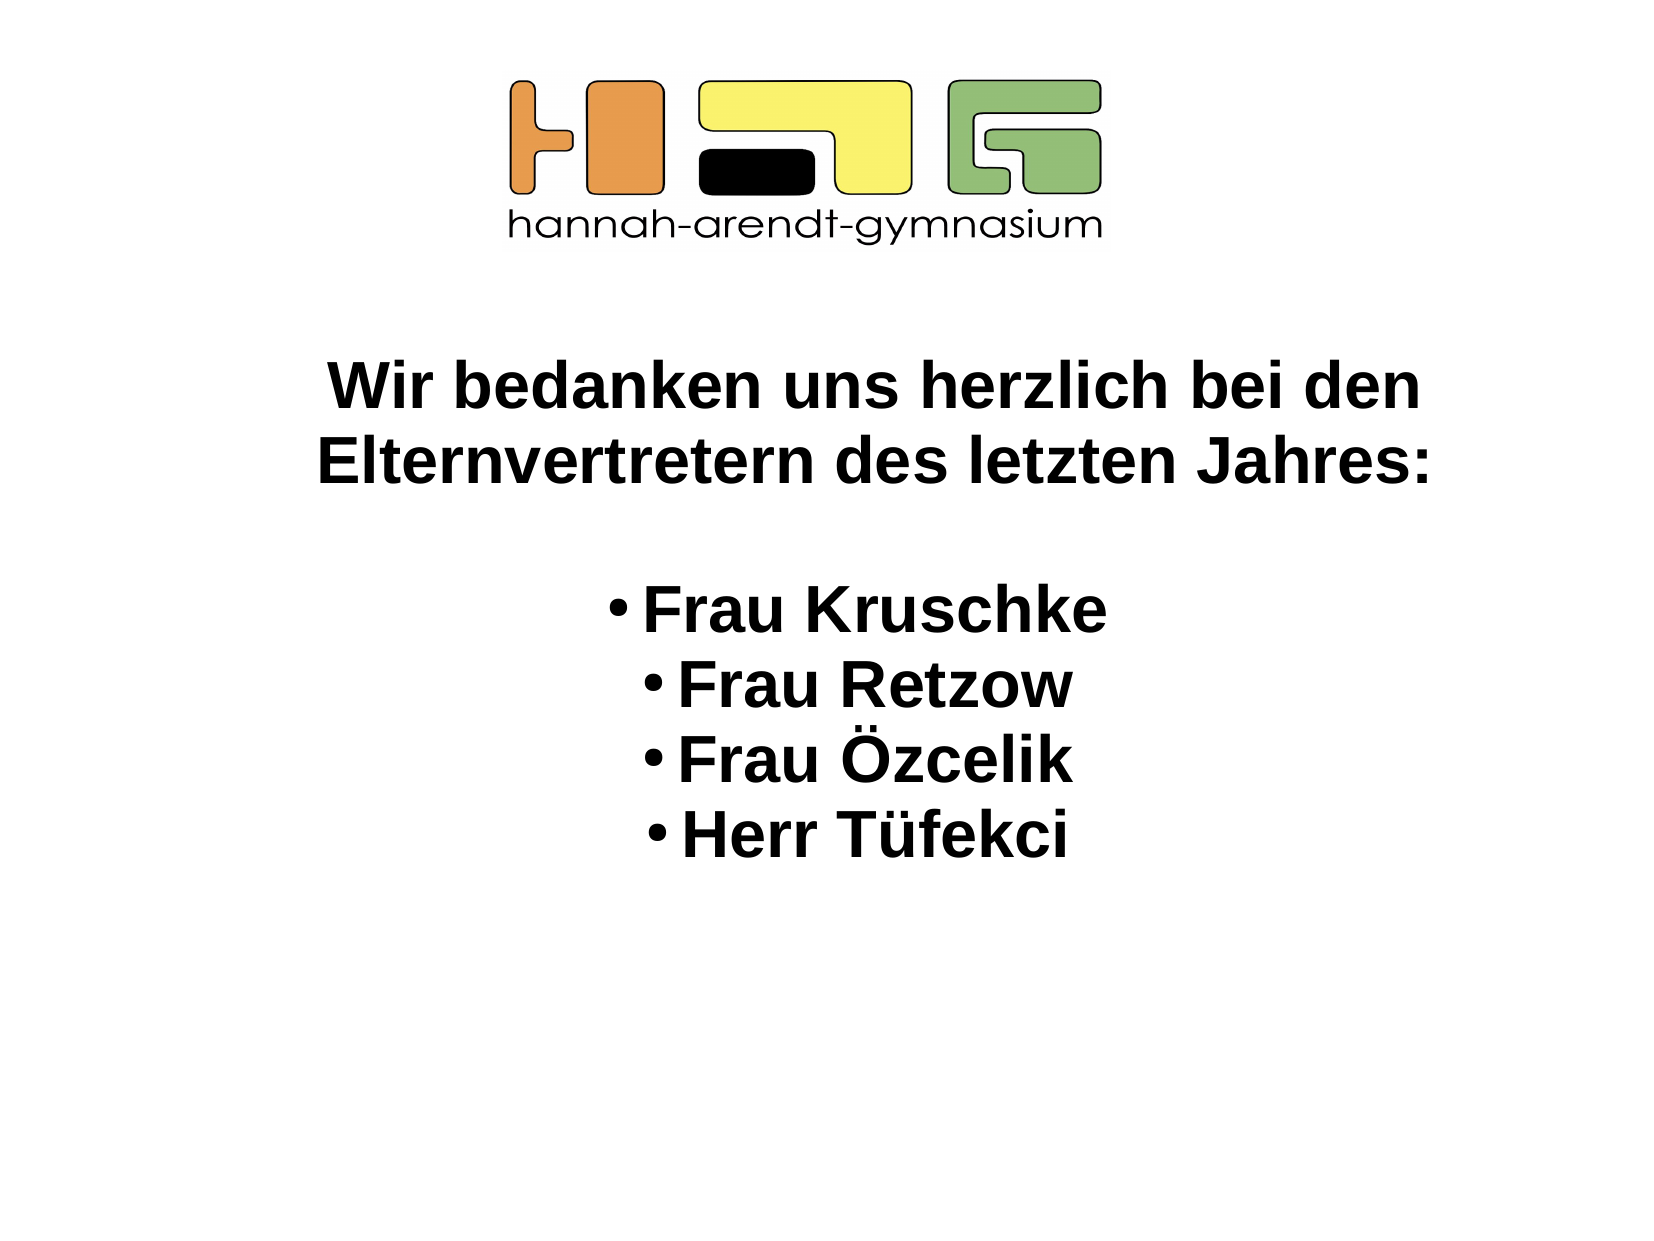

#
Wir bedanken uns herzlich bei den Elternvertretern des letzten Jahres:
Frau Kruschke
Frau Retzow
Frau Özcelik
Herr Tüfekci